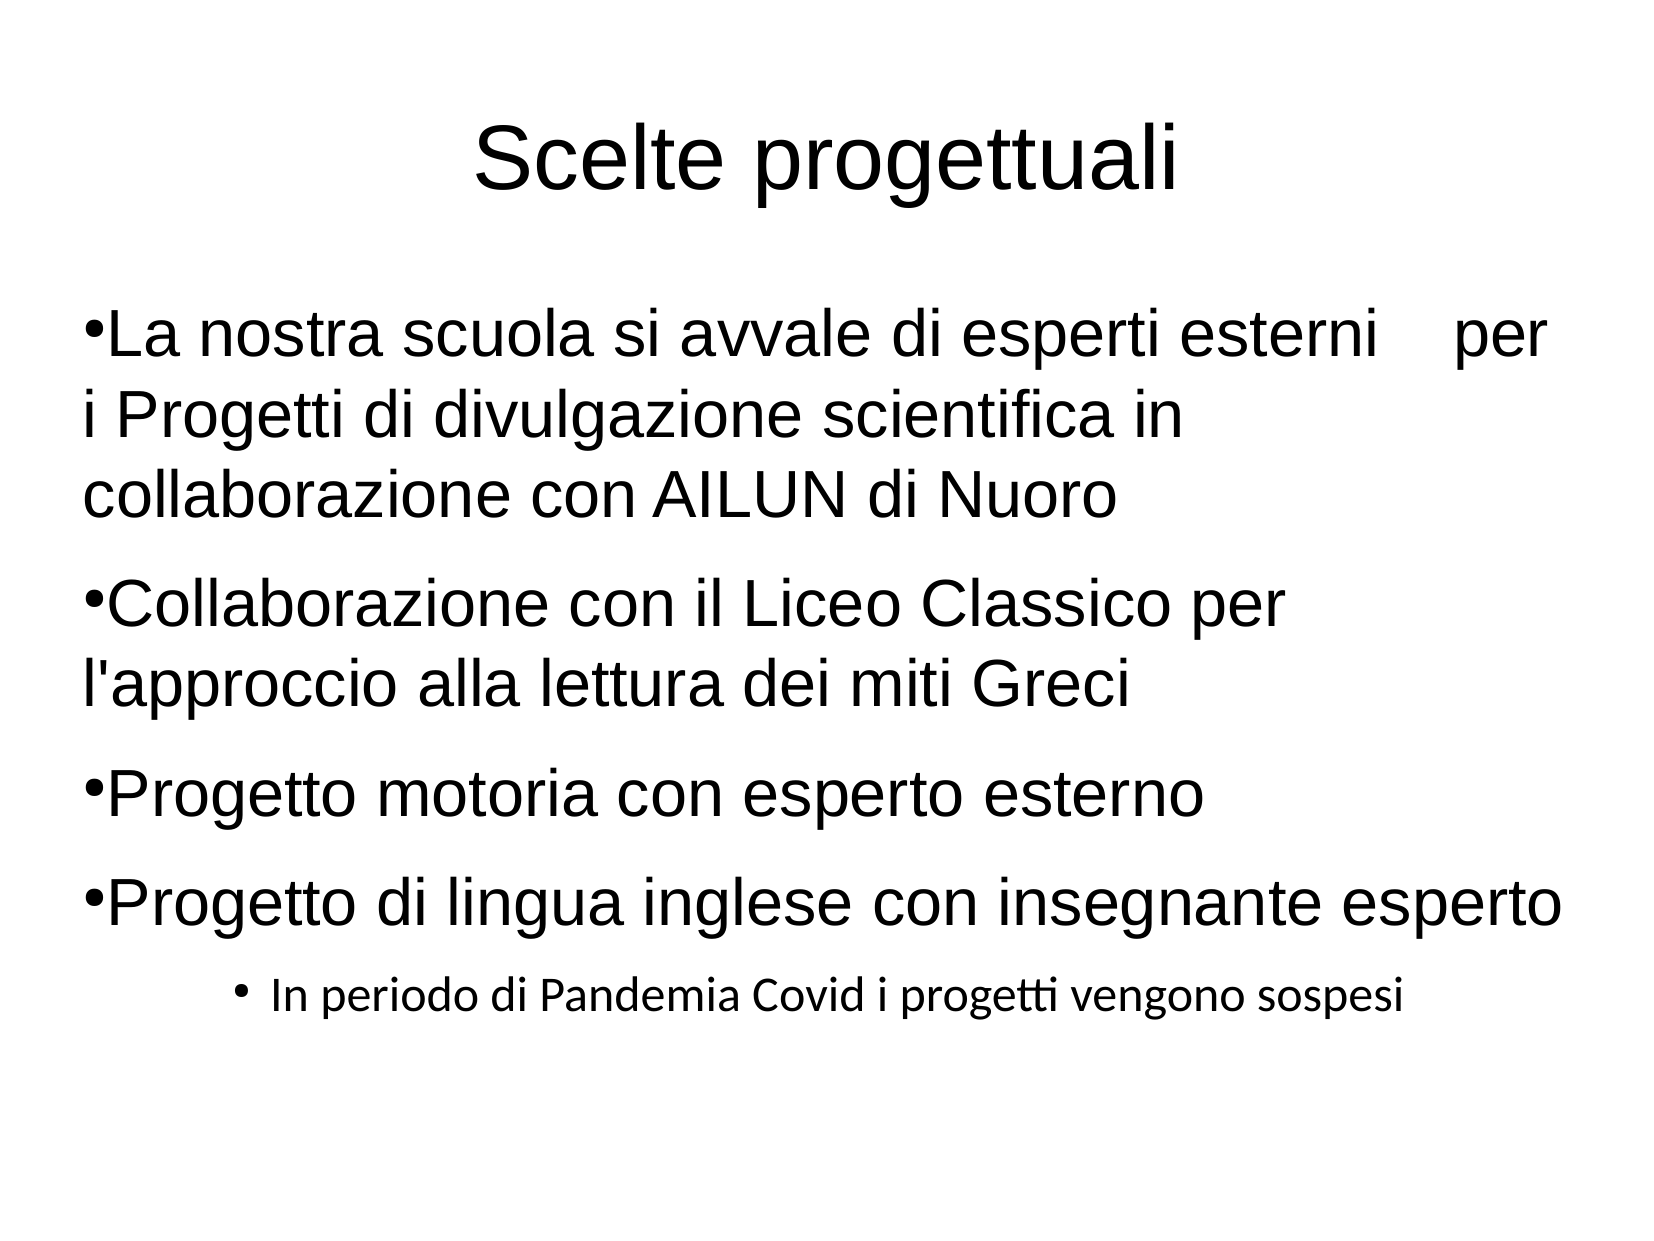

# Scelte progettuali
La nostra scuola si avvale di esperti esterni per i Progetti di divulgazione scientifica in collaborazione con AILUN di Nuoro
Collaborazione con il Liceo Classico per l'approccio alla lettura dei miti Greci
Progetto motoria con esperto esterno
Progetto di lingua inglese con insegnante esperto
In periodo di Pandemia Covid i progetti vengono sospesi